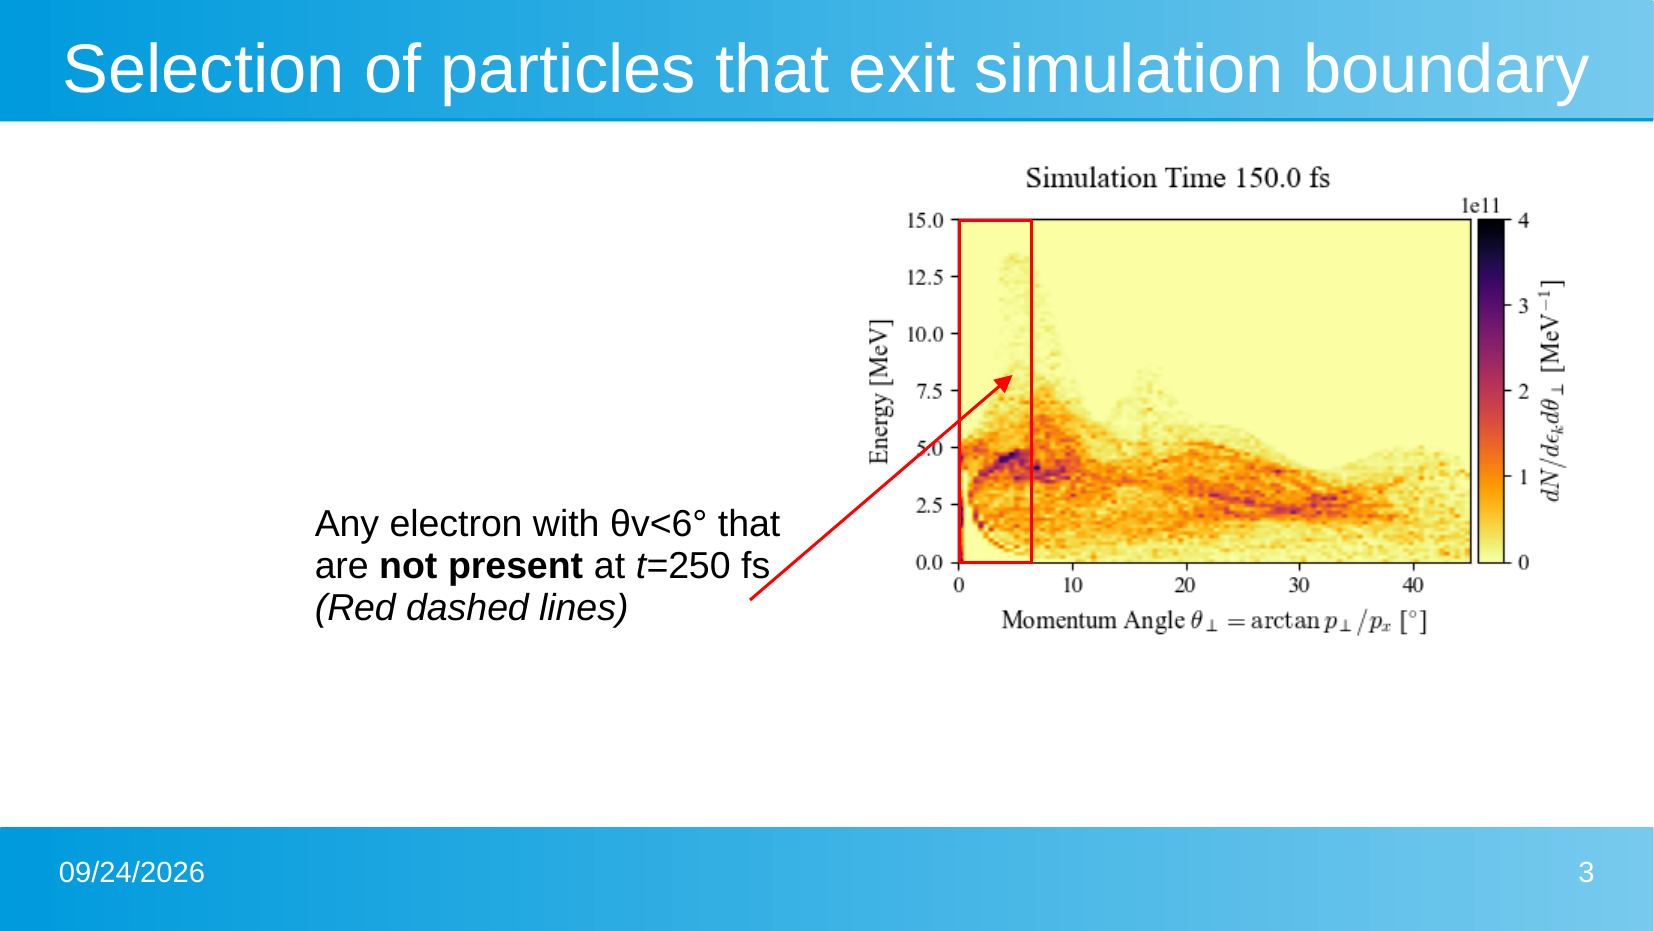

# Selection of particles that exit simulation boundary
Any electron with θv<6° that are not present at t=250 fs
(Red dashed lines)
3